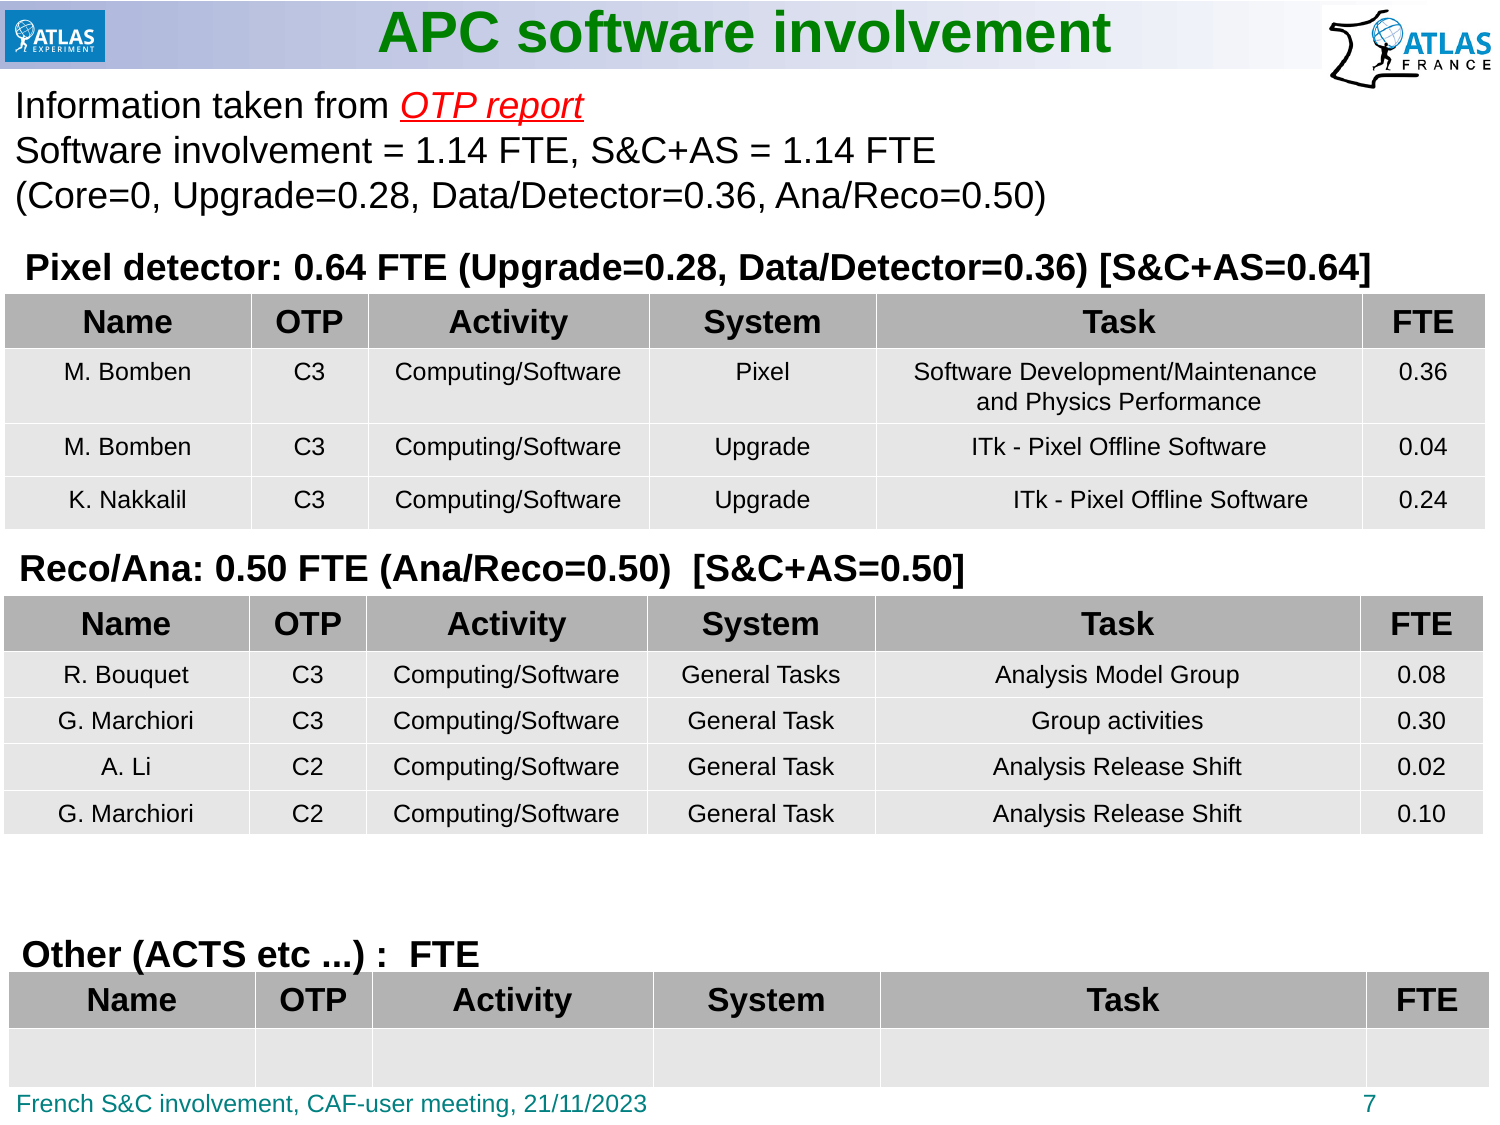

APC software involvement
Information taken from OTP report
Software involvement = 1.14 FTE, S&C+AS = 1.14 FTE
(Core=0, Upgrade=0.28, Data/Detector=0.36, Ana/Reco=0.50)
Pixel detector: 0.64 FTE (Upgrade=0.28, Data/Detector=0.36) [S&C+AS=0.64]
| Name | OTP | Activity | System | Task | FTE |
| --- | --- | --- | --- | --- | --- |
| M. Bomben | C3 | Computing/Software | Pixel | Software Development/Maintenance and Physics Performance | 0.36 |
| M. Bomben | C3 | Computing/Software | Upgrade | ITk - Pixel Offline Software | 0.04 |
| K. Nakkalil | C3 | Computing/Software | Upgrade | ITk - Pixel Offline Software | 0.24 |
Reco/Ana: 0.50 FTE (Ana/Reco=0.50) [S&C+AS=0.50]
| Name | OTP | Activity | System | Task | FTE |
| --- | --- | --- | --- | --- | --- |
| R. Bouquet | C3 | Computing/Software | General Tasks | Analysis Model Group | 0.08 |
| G. Marchiori | C3 | Computing/Software | General Task | Group activities | 0.30 |
| A. Li | C2 | Computing/Software | General Task | Analysis Release Shift | 0.02 |
| G. Marchiori | C2 | Computing/Software | General Task | Analysis Release Shift | 0.10 |
Other (ACTS etc ...) : FTE
| Name | OTP | Activity | System | Task | FTE |
| --- | --- | --- | --- | --- | --- |
| | | | | | |